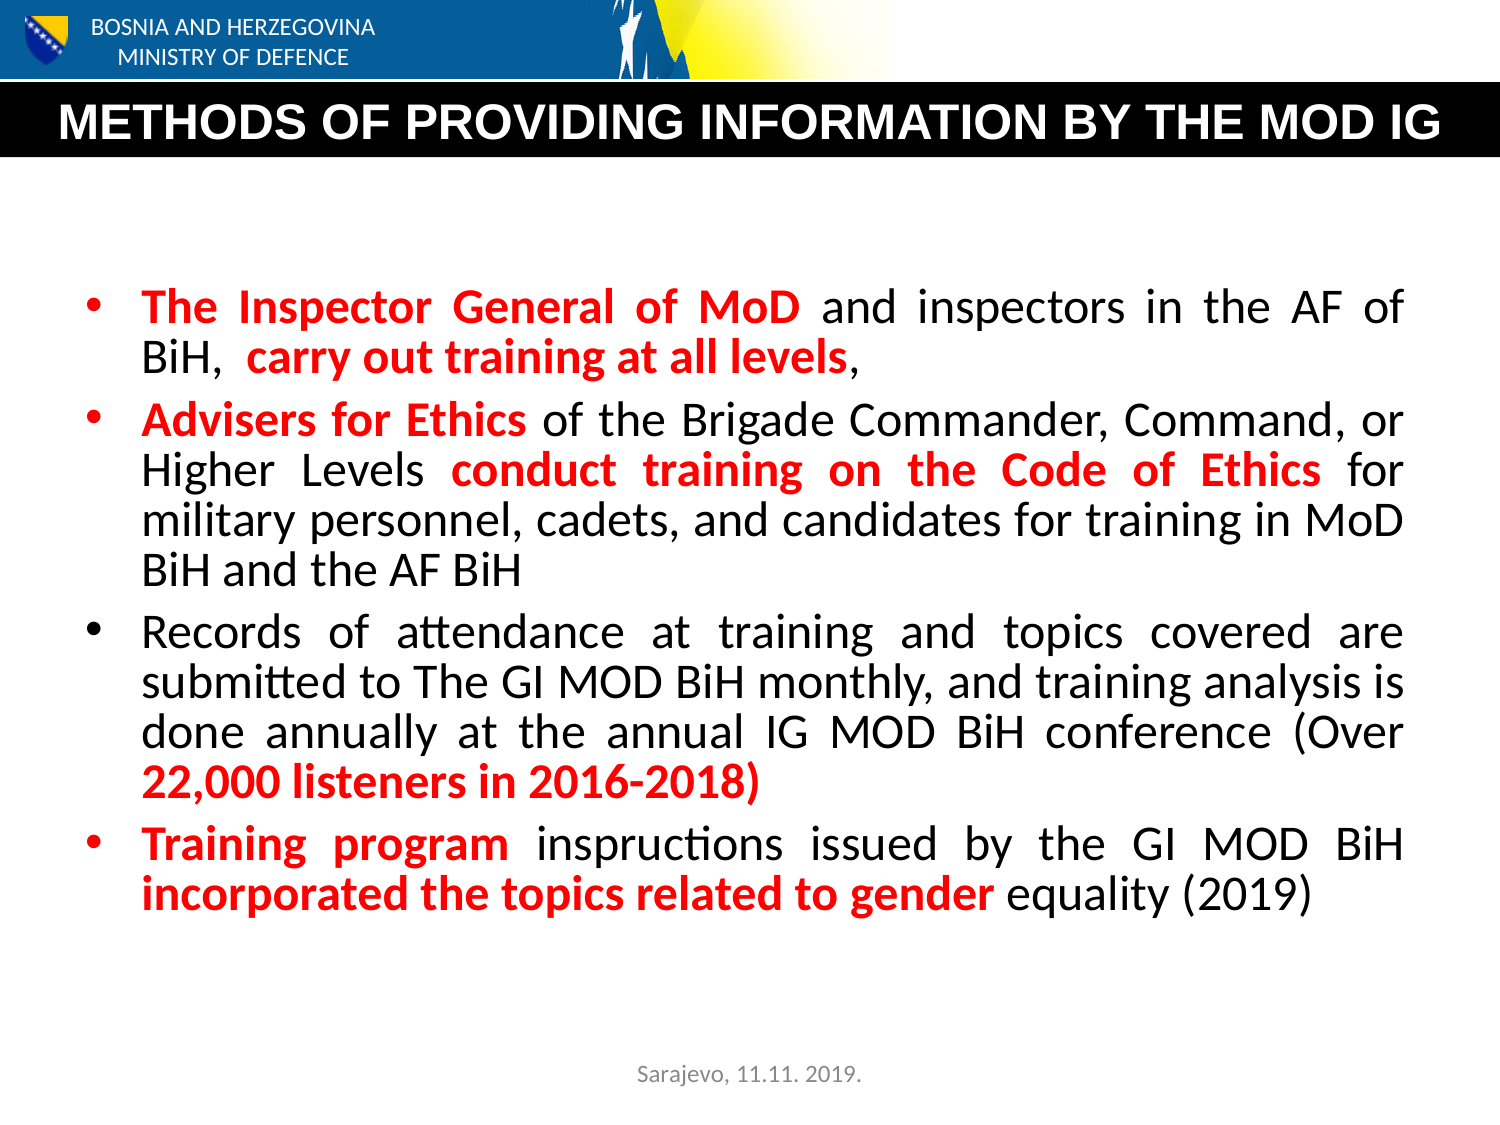

# METHODS OF PROVIDING INFORMATION BY THE MOD IG
The Inspector General of MoD and inspectors in the AF of BiH, carry out training at all levels,
Advisers for Ethics of the Brigade Commander, Command, or Higher Levels conduct training on the Code of Ethics for military personnel, cadets, and candidates for training in MoD BiH and the AF BiH
Records of attendance at training and topics covered are submitted to The GI MOD BiH monthly, and training analysis is done annually at the annual IG MOD BiH conference (Over 22,000 listeners in 2016-2018)
Training program inspructions issued by the GI MOD BiH incorporated the topics related to gender equality (2019)
Sarajevo, 11.11. 2019.